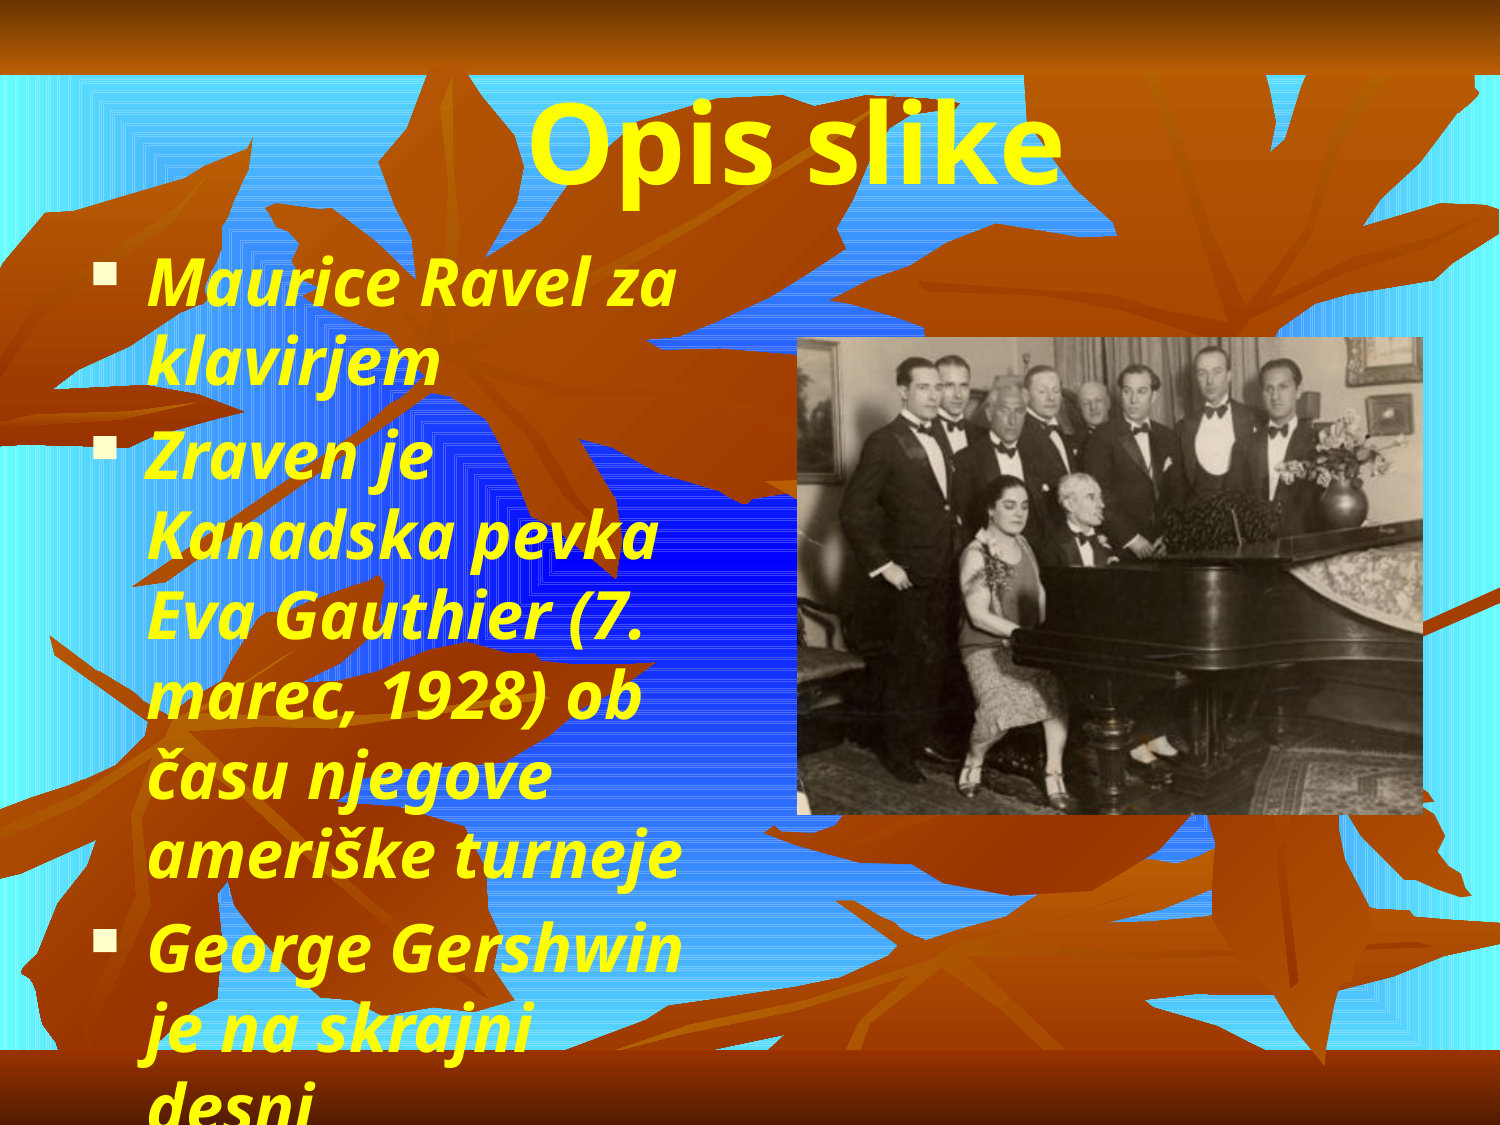

# Opis slike
Maurice Ravel za klavirjem
Zraven je Kanadska pevka Eva Gauthier (7. marec, 1928) ob času njegove ameriške turneje
George Gershwin je na skrajni desni